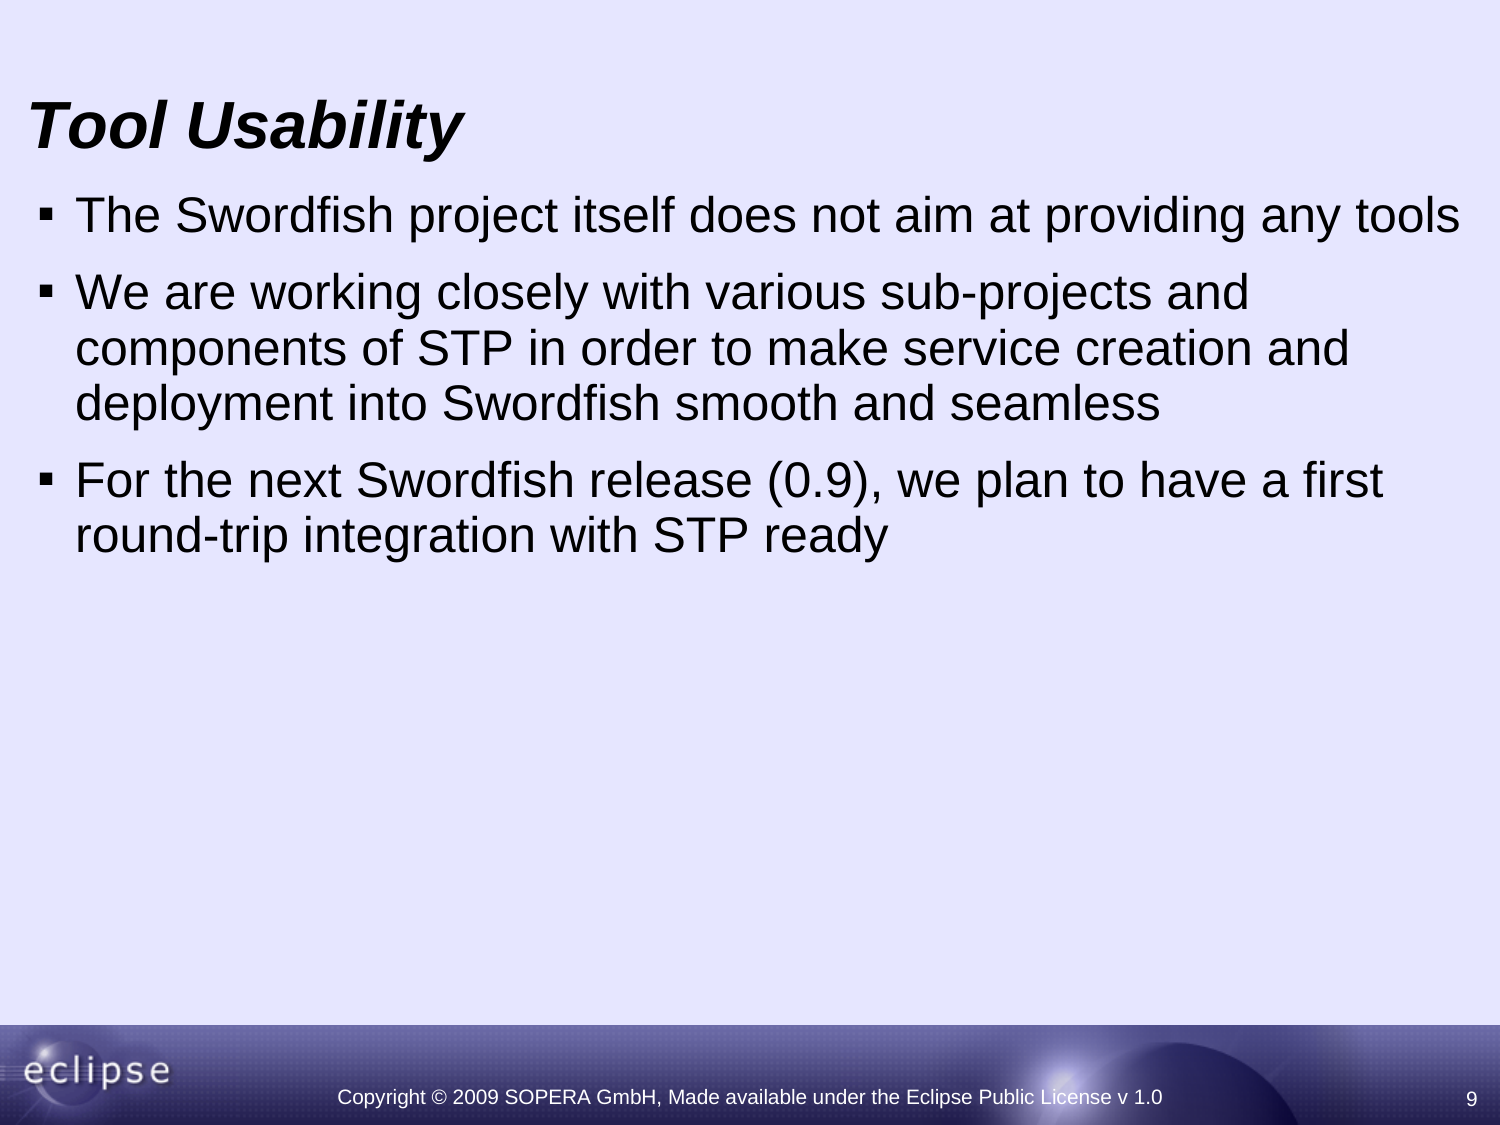

# Tool Usability
The Swordfish project itself does not aim at providing any tools
We are working closely with various sub-projects and components of STP in order to make service creation and deployment into Swordfish smooth and seamless
For the next Swordfish release (0.9), we plan to have a first round-trip integration with STP ready